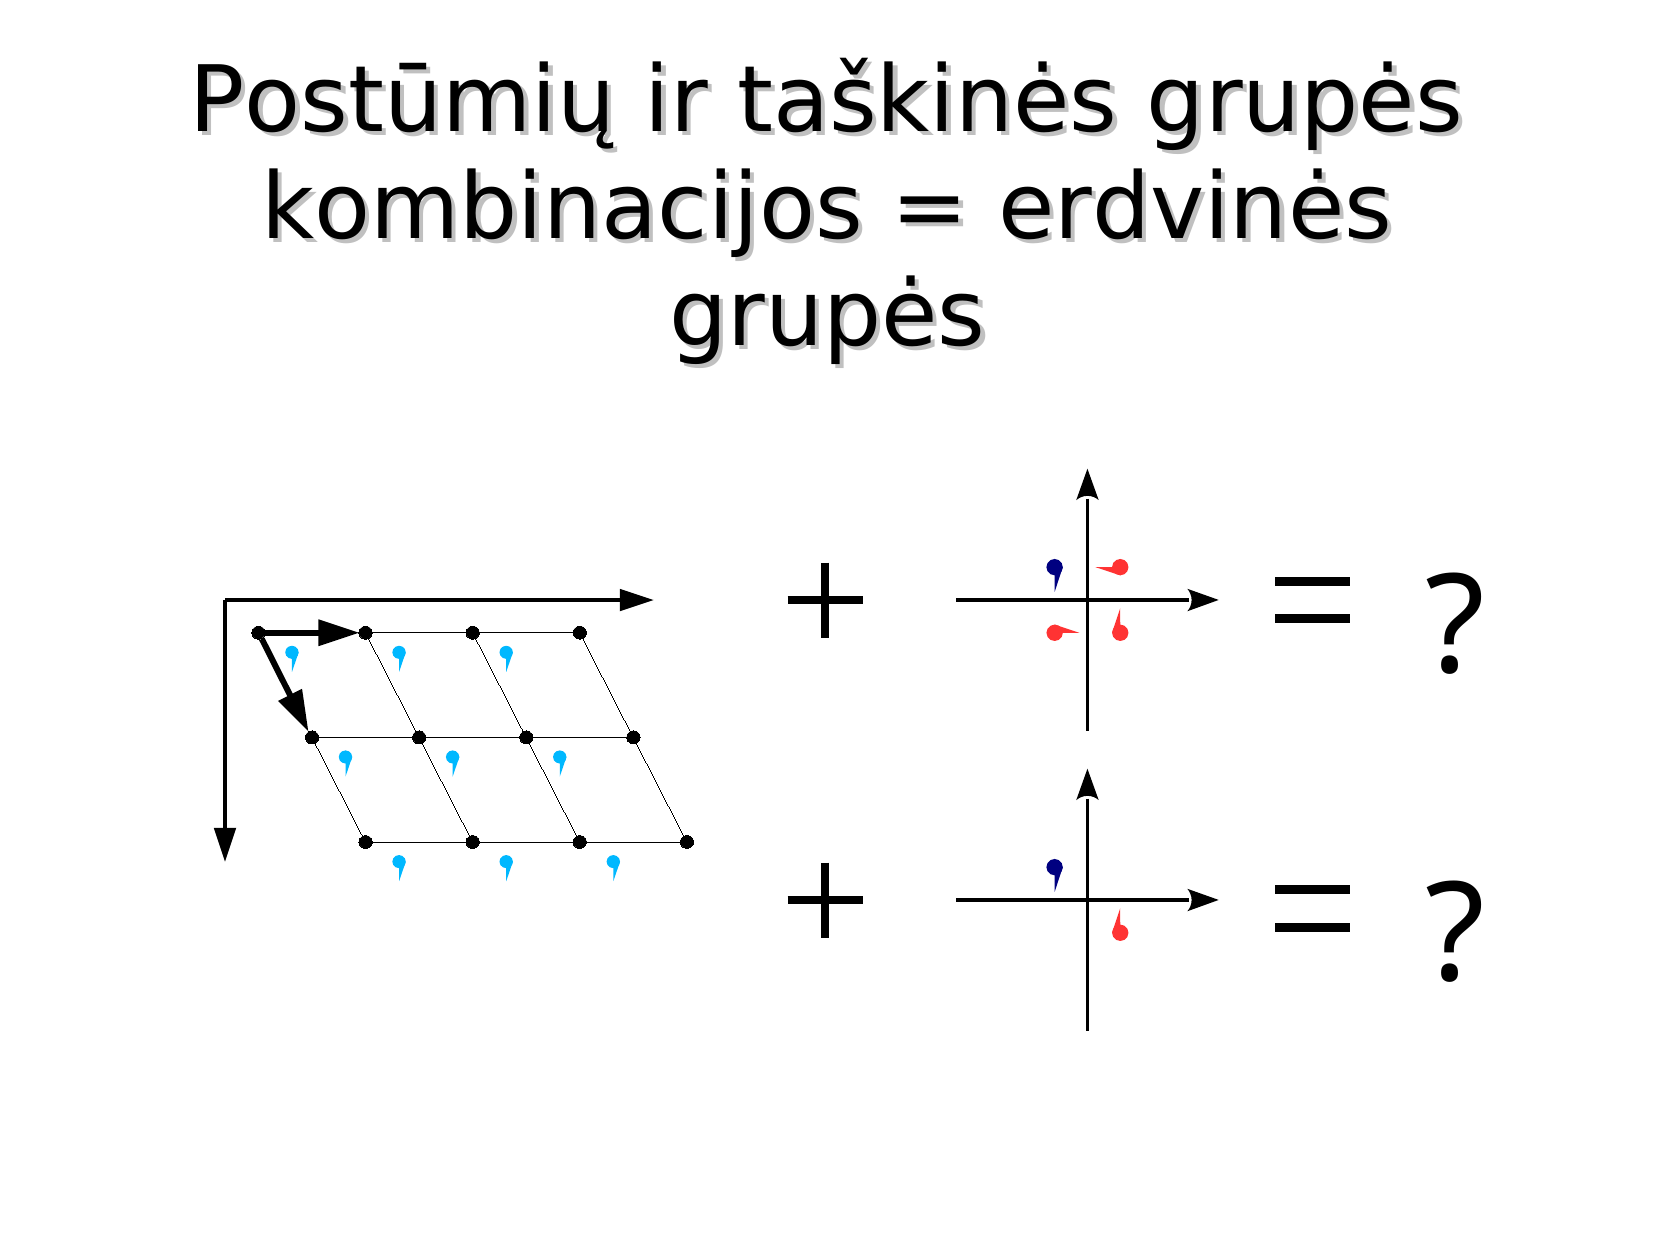

# Postūmių ir taškinės grupės kombinacijos = erdvinės grupės
?
?